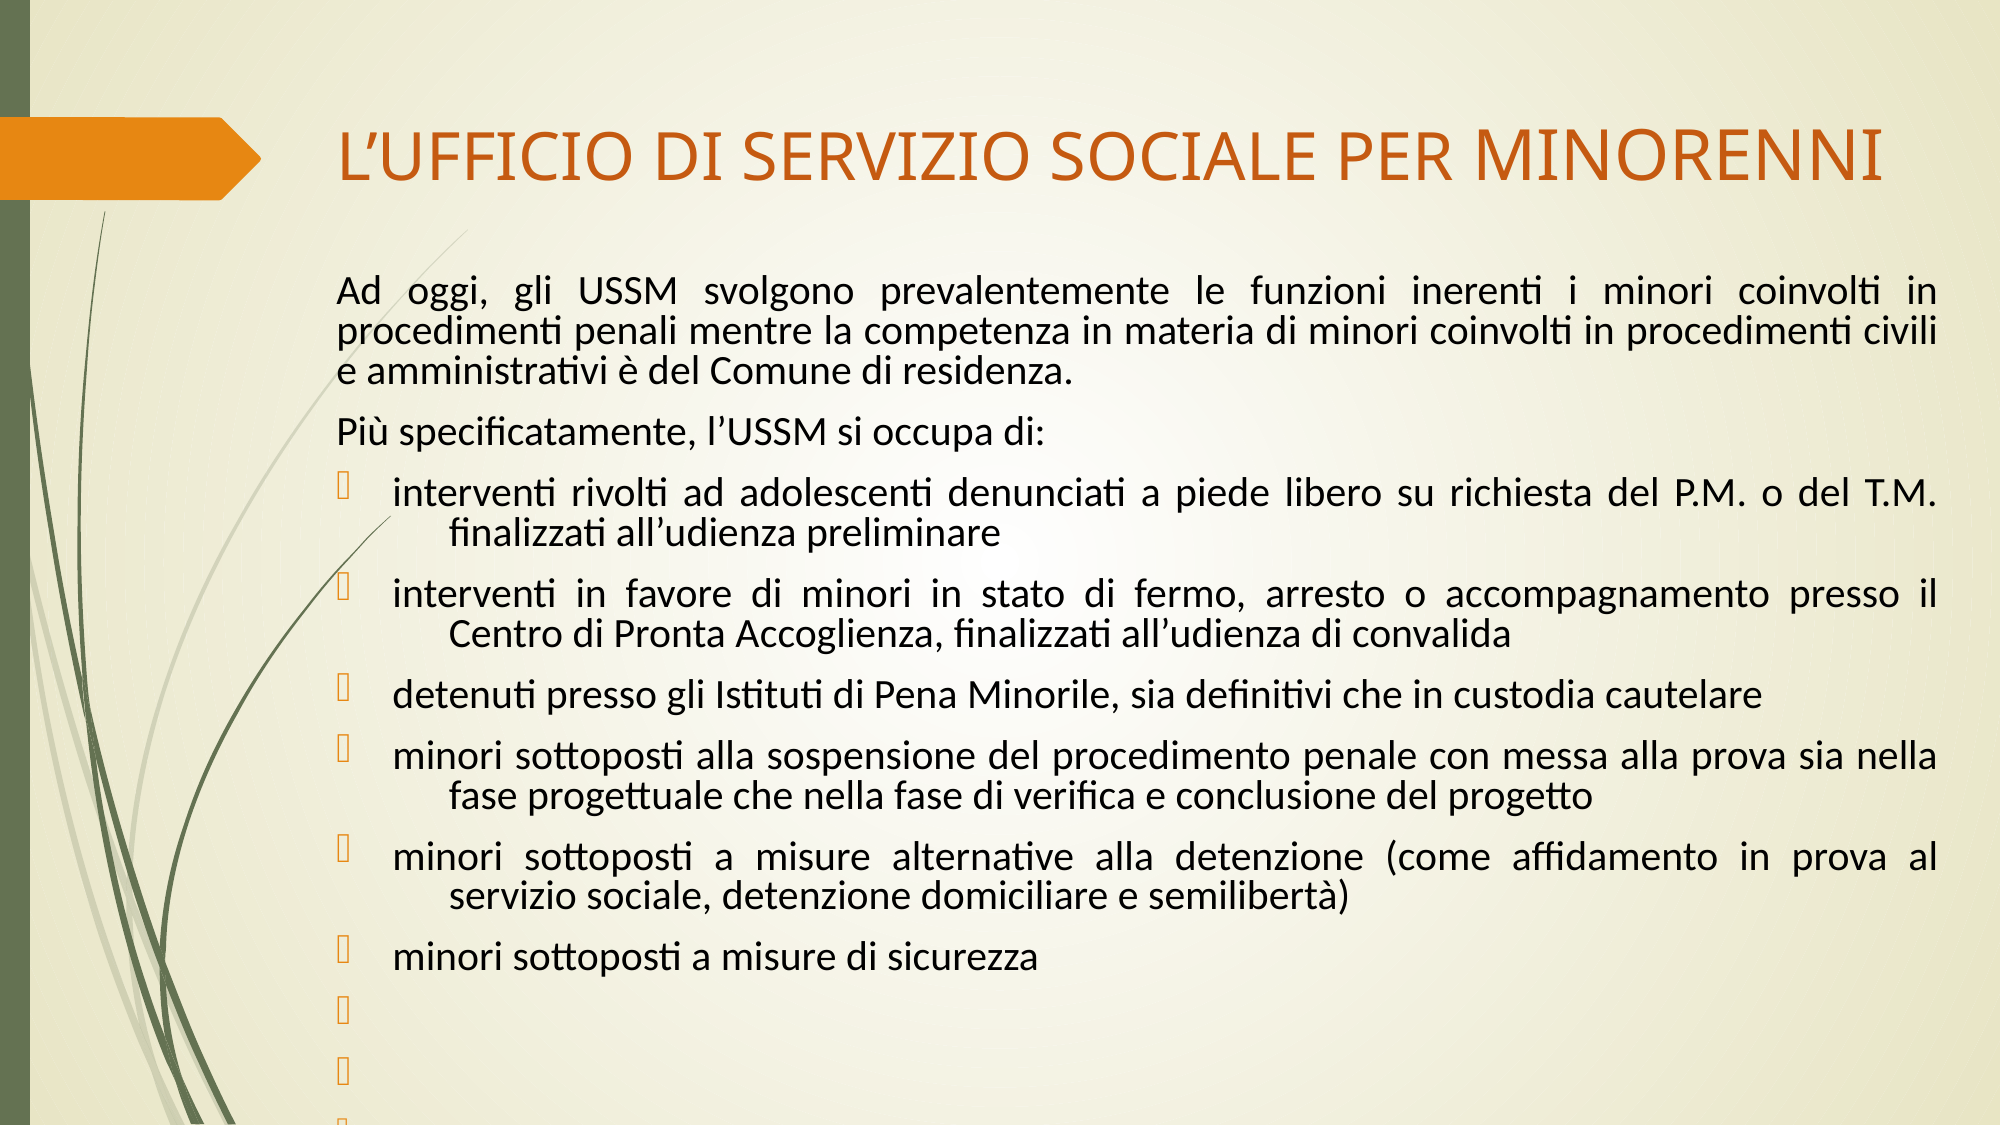

# L’UFFICIO DI SERVIZIO SOCIALE PER MINORENNI
Ad oggi, gli USSM svolgono prevalentemente le funzioni inerenti i minori coinvolti in procedimenti penali mentre la competenza in materia di minori coinvolti in procedimenti civili e amministrativi è del Comune di residenza.
Più specificatamente, l’USSM si occupa di:
interventi rivolti ad adolescenti denunciati a piede libero su richiesta del P.M. o del T.M. finalizzati all’udienza preliminare
interventi in favore di minori in stato di fermo, arresto o accompagnamento presso il Centro di Pronta Accoglienza, finalizzati all’udienza di convalida
detenuti presso gli Istituti di Pena Minorile, sia definitivi che in custodia cautelare
minori sottoposti alla sospensione del procedimento penale con messa alla prova sia nella fase progettuale che nella fase di verifica e conclusione del progetto
minori sottoposti a misure alternative alla detenzione (come affidamento in prova al servizio sociale, detenzione domiciliare e semilibertà)
minori sottoposti a misure di sicurezza